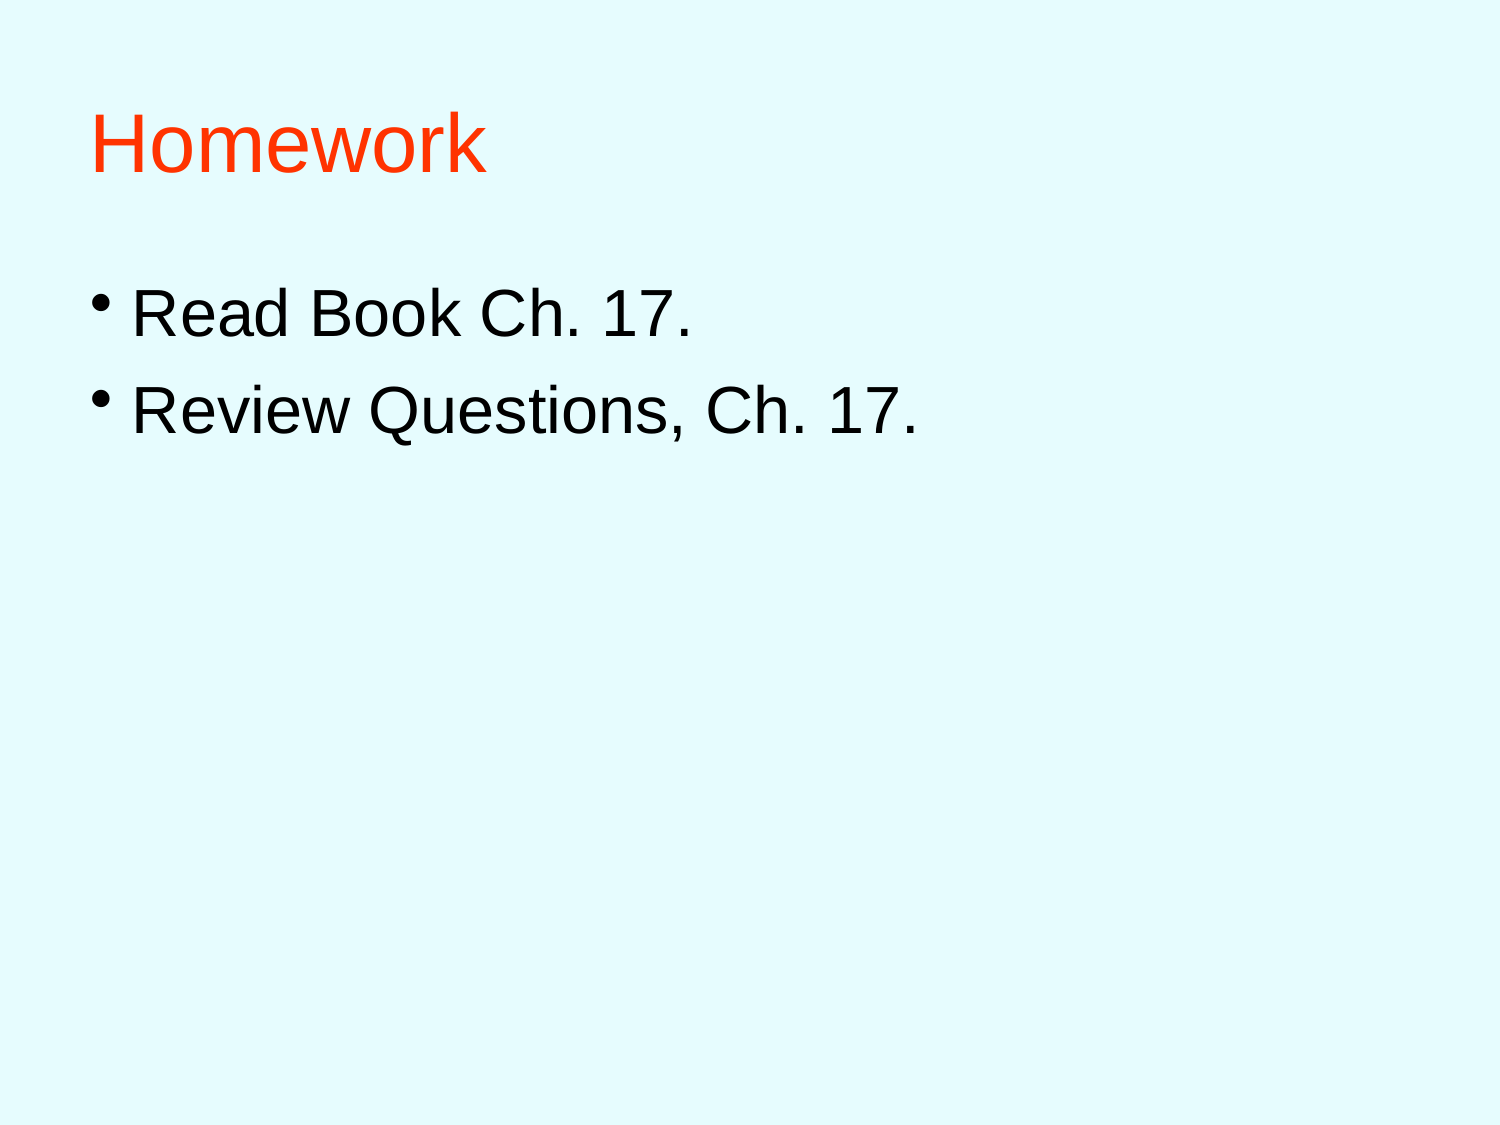

# Homework
 Read Book Ch. 17.
 Review Questions, Ch. 17.